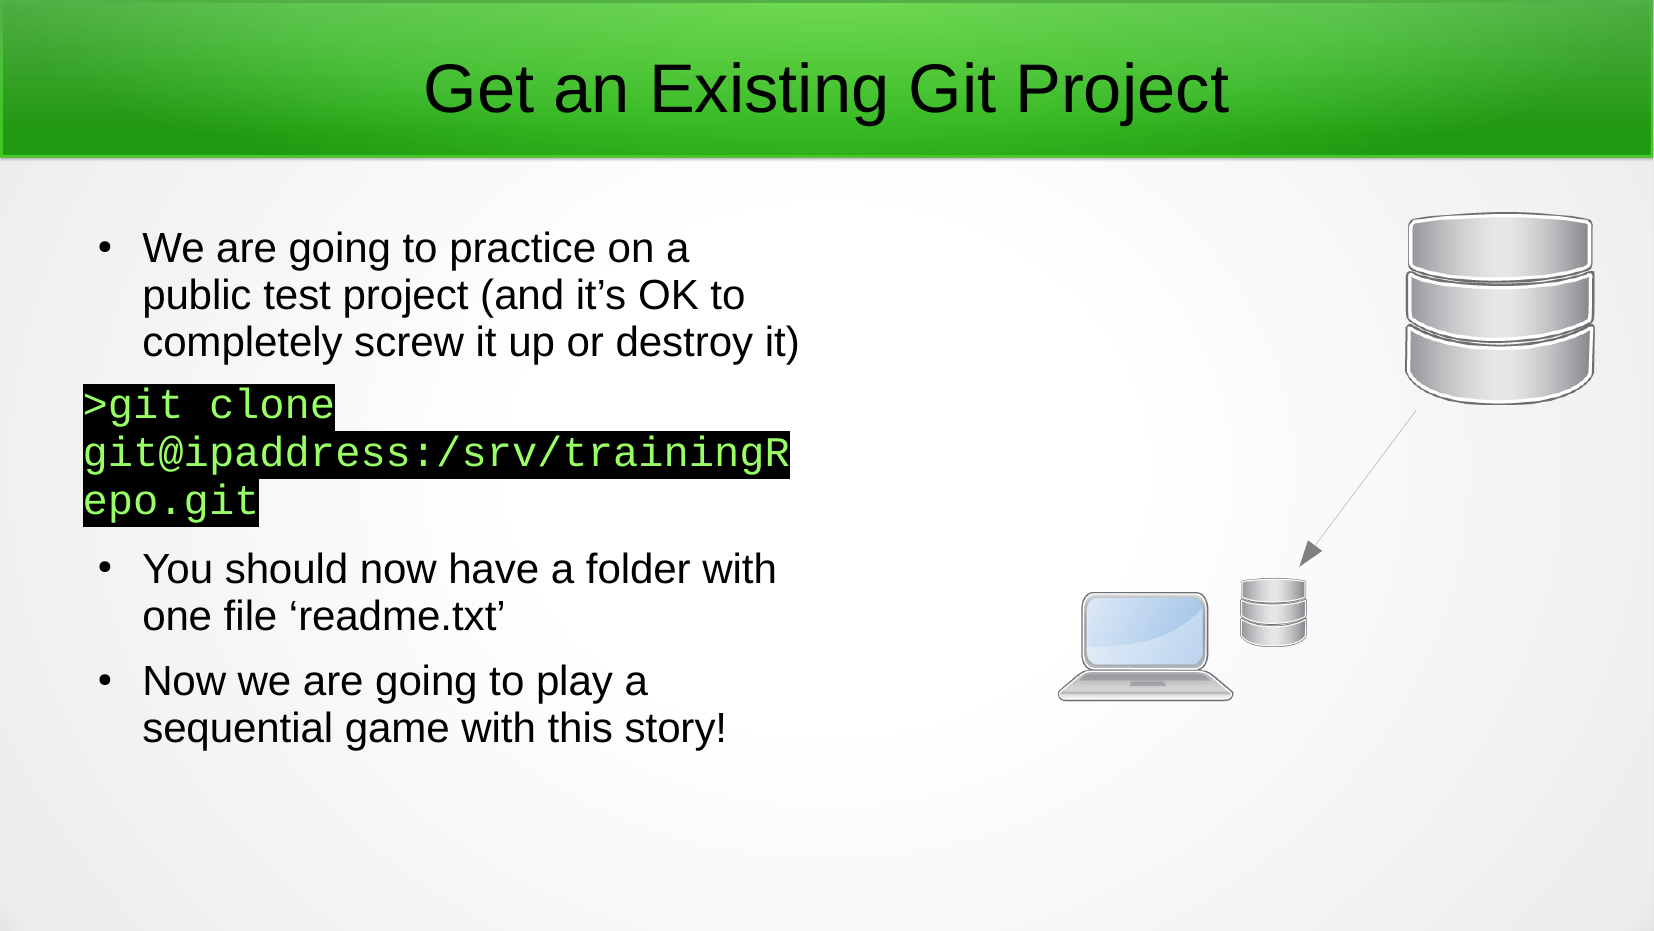

# Get an Existing Git Project
We are going to practice on a public test project (and it’s OK to completely screw it up or destroy it)
>git clone git@ipaddress:/srv/trainingRepo.git
You should now have a folder with one file ‘readme.txt’
Now we are going to play a sequential game with this story!